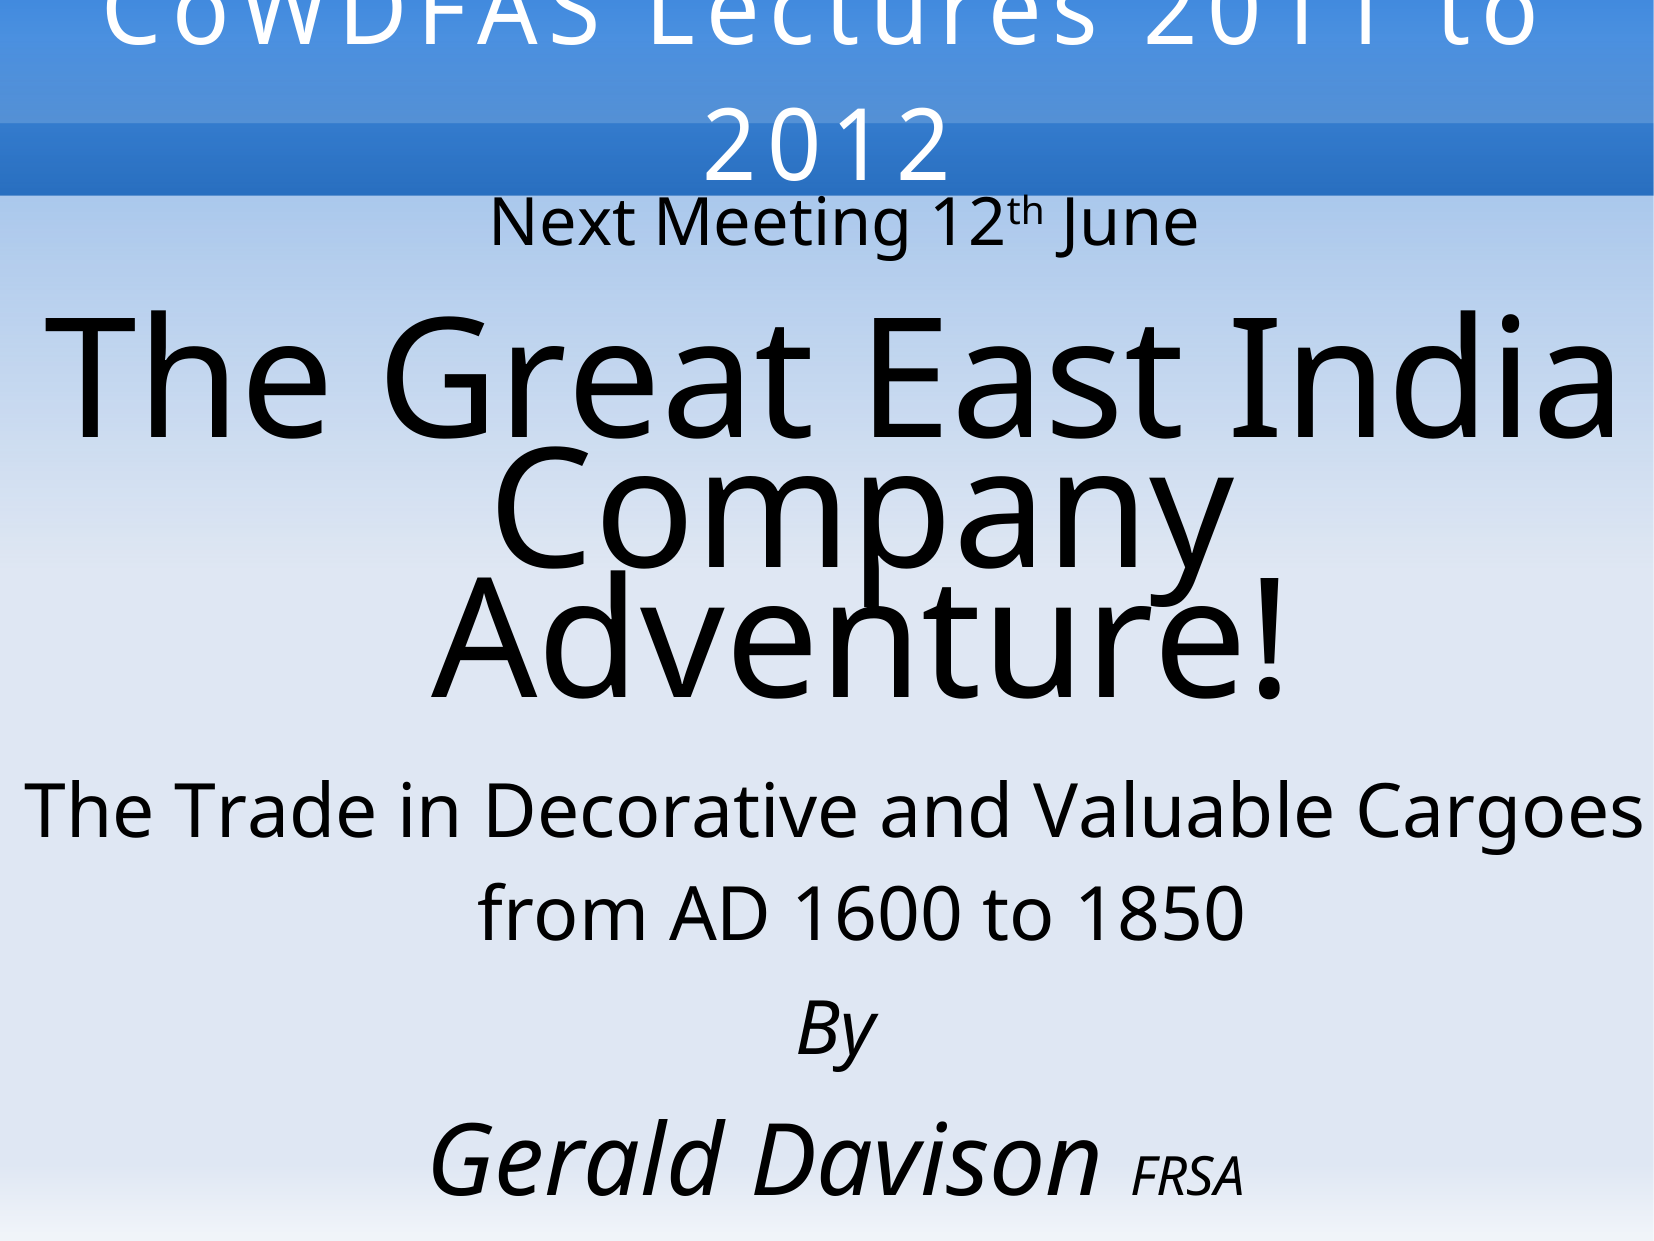

# CoWDFAS Lectures 2011 to 2012
Next Meeting 12th June
The Great East India Company Adventure!
The Trade in Decorative and Valuable Cargoes
from AD 1600 to 1850
By
Gerald Davison FRSA